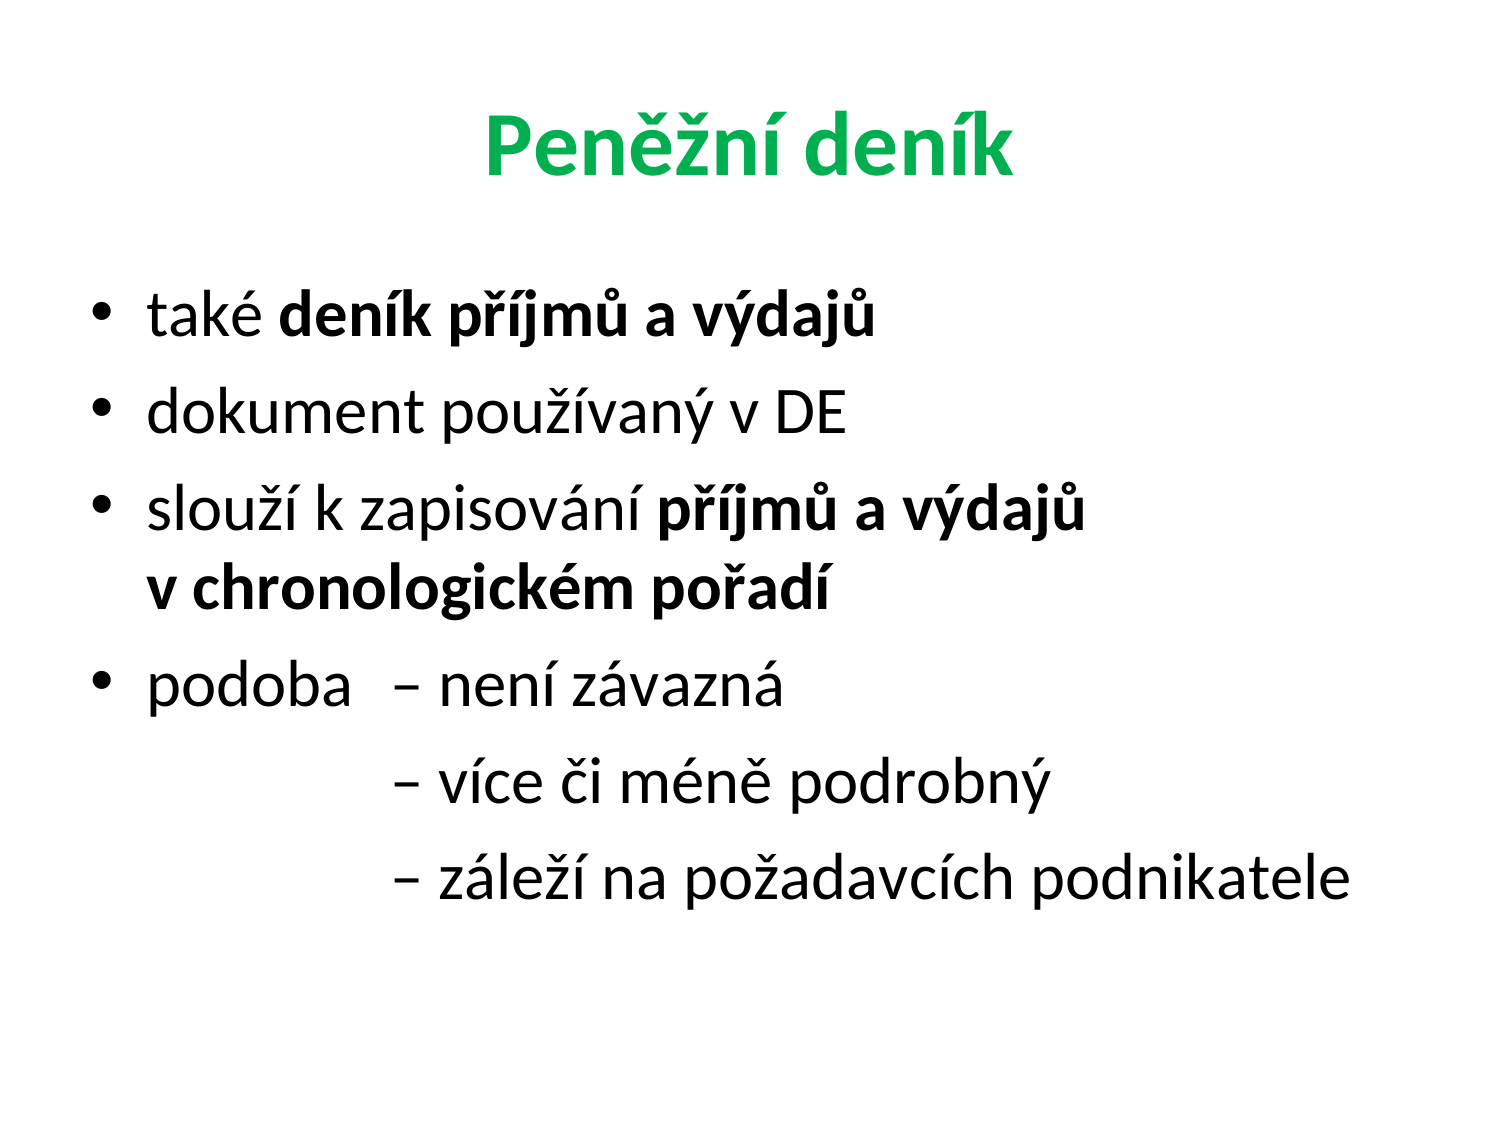

# Peněžní deník
také deník příjmů a výdajů
dokument používaný v DE
slouží k zapisování příjmů a výdajů
v chronologickém pořadí
podoba	– není závazná
– více či méně podrobný
– záleží na požadavcích podnikatele